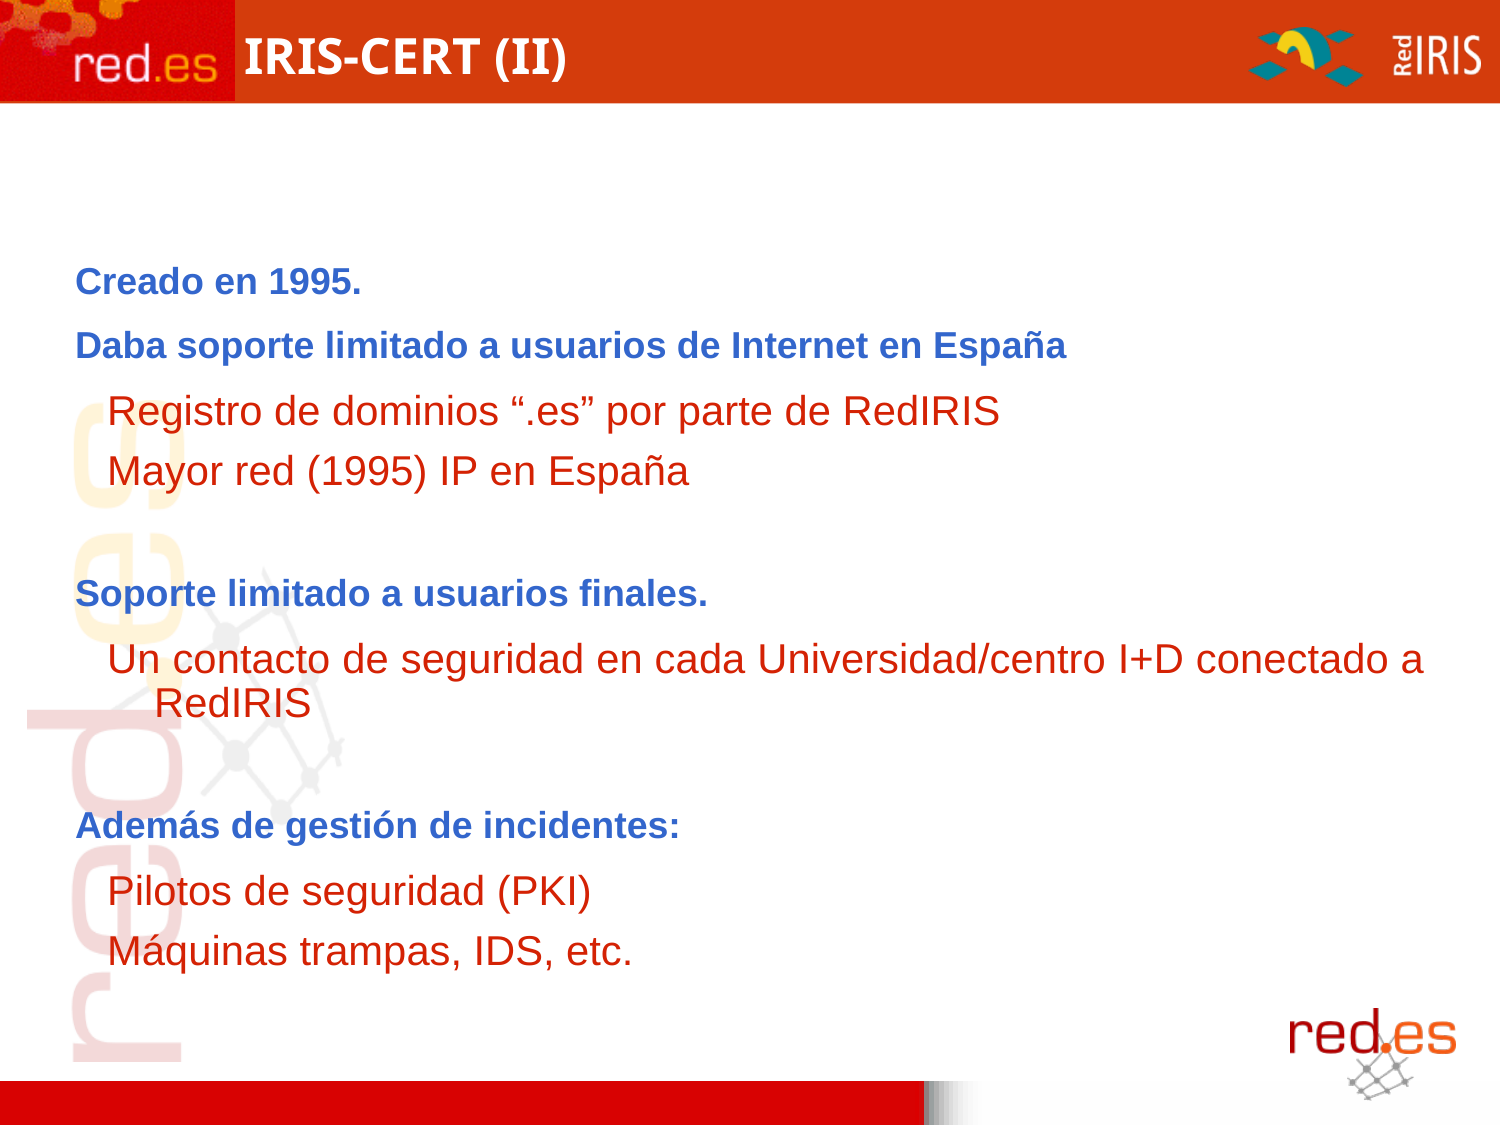

# IRIS-CERT (II)
Creado en 1995.
Daba soporte limitado a usuarios de Internet en España
Registro de dominios “.es” por parte de RedIRIS
Mayor red (1995) IP en España
Soporte limitado a usuarios finales.
Un contacto de seguridad en cada Universidad/centro I+D conectado a RedIRIS
Además de gestión de incidentes:
Pilotos de seguridad (PKI)
Máquinas trampas, IDS, etc.